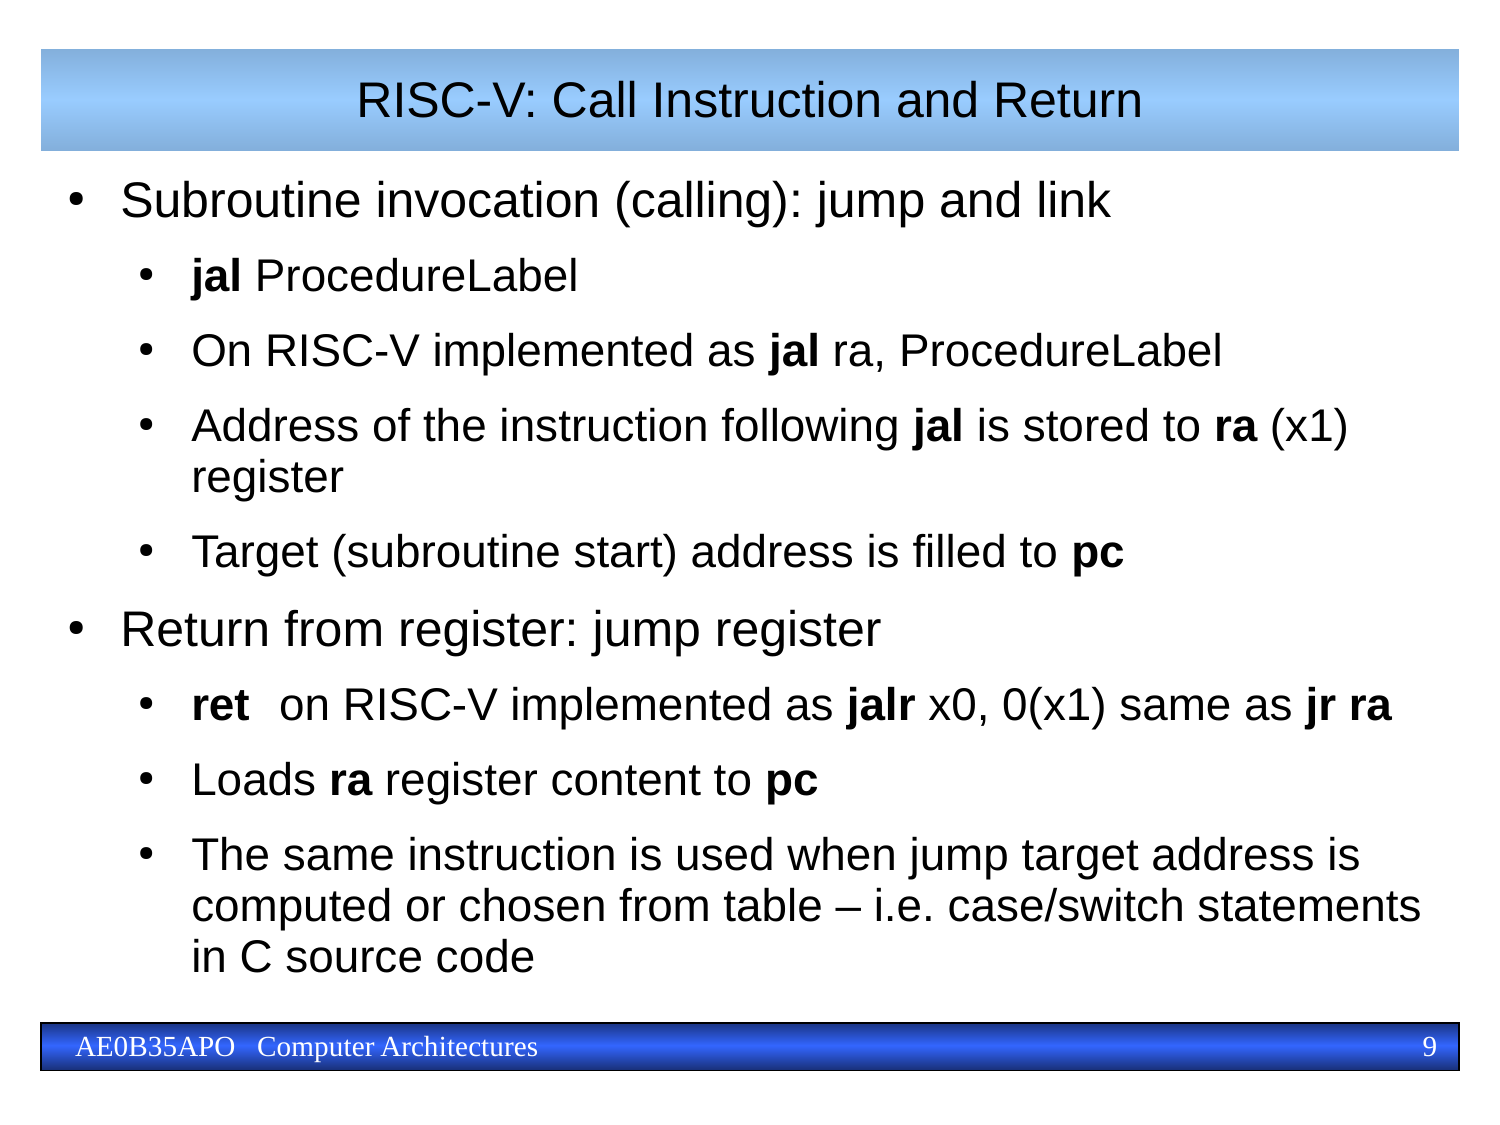

# RISC-V: Call Instruction and Return
Subroutine invocation (calling): jump and link
jal ProcedureLabel
On RISC-V implemented as jal ra, ProcedureLabel
Address of the instruction following jal is stored to ra (x1) register
Target (subroutine start) address is filled to pc
Return from register: jump register
ret	 on RISC-V implemented as jalr x0, 0(x1) same as jr ra
Loads ra register content to pc
The same instruction is used when jump target address is computed or chosen from table – i.e. case/switch statements in C source code
AE0B35APO Computer Architectures
9